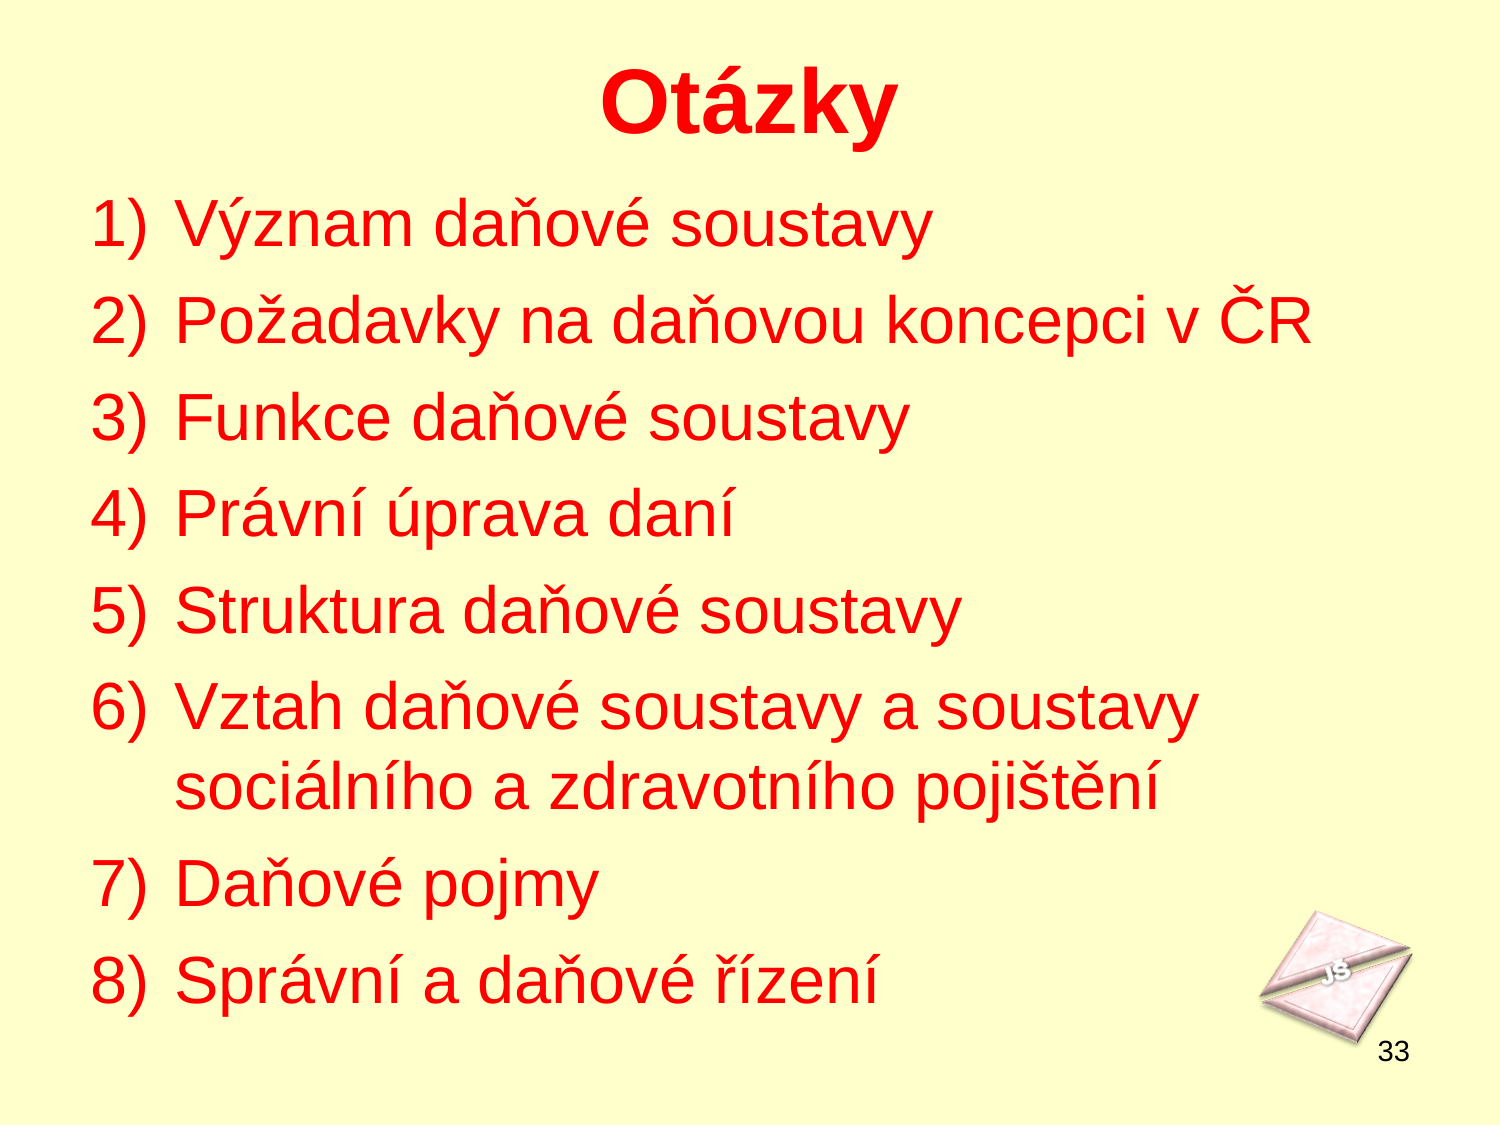

# Otázky
Význam daňové soustavy
Požadavky na daňovou koncepci v ČR
Funkce daňové soustavy
Právní úprava daní
Struktura daňové soustavy
Vztah daňové soustavy a soustavy sociálního a zdravotního pojištění
Daňové pojmy
Správní a daňové řízení